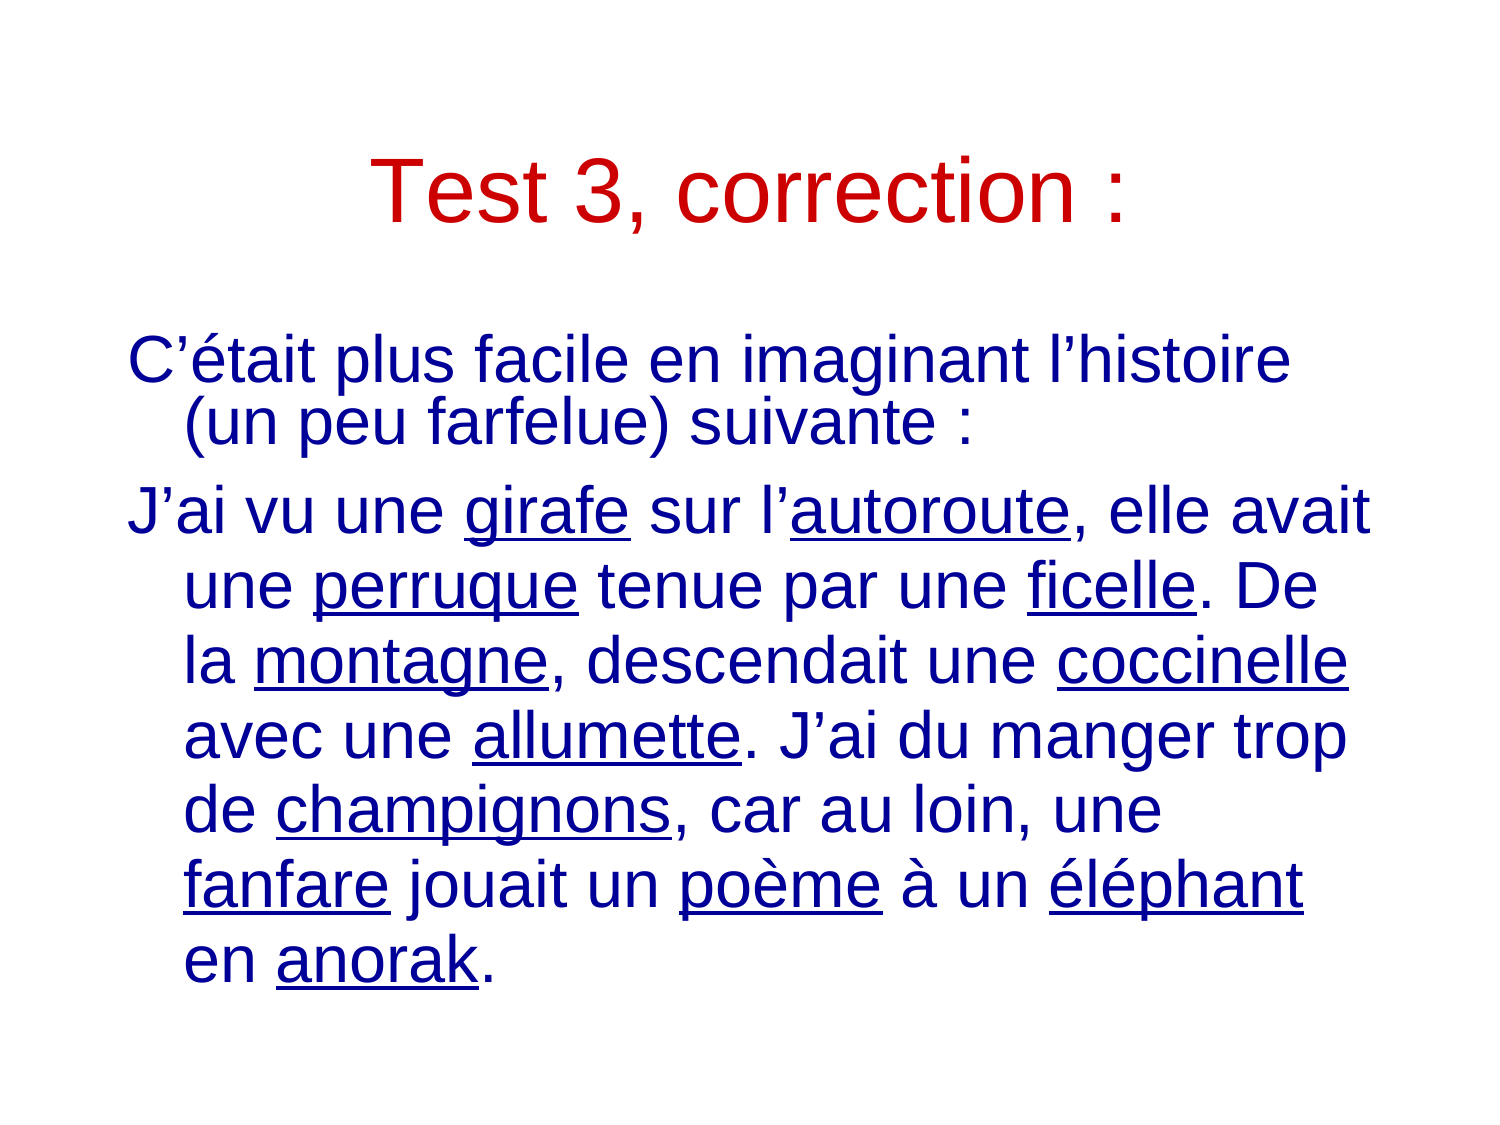

# Test 3, correction :
C’était plus facile en imaginant l’histoire (un peu farfelue) suivante :
J’ai vu une girafe sur l’autoroute, elle avait une perruque tenue par une ficelle. De la montagne, descendait une coccinelle avec une allumette. J’ai du manger trop de champignons, car au loin, une fanfare jouait un poème à un éléphant en anorak.